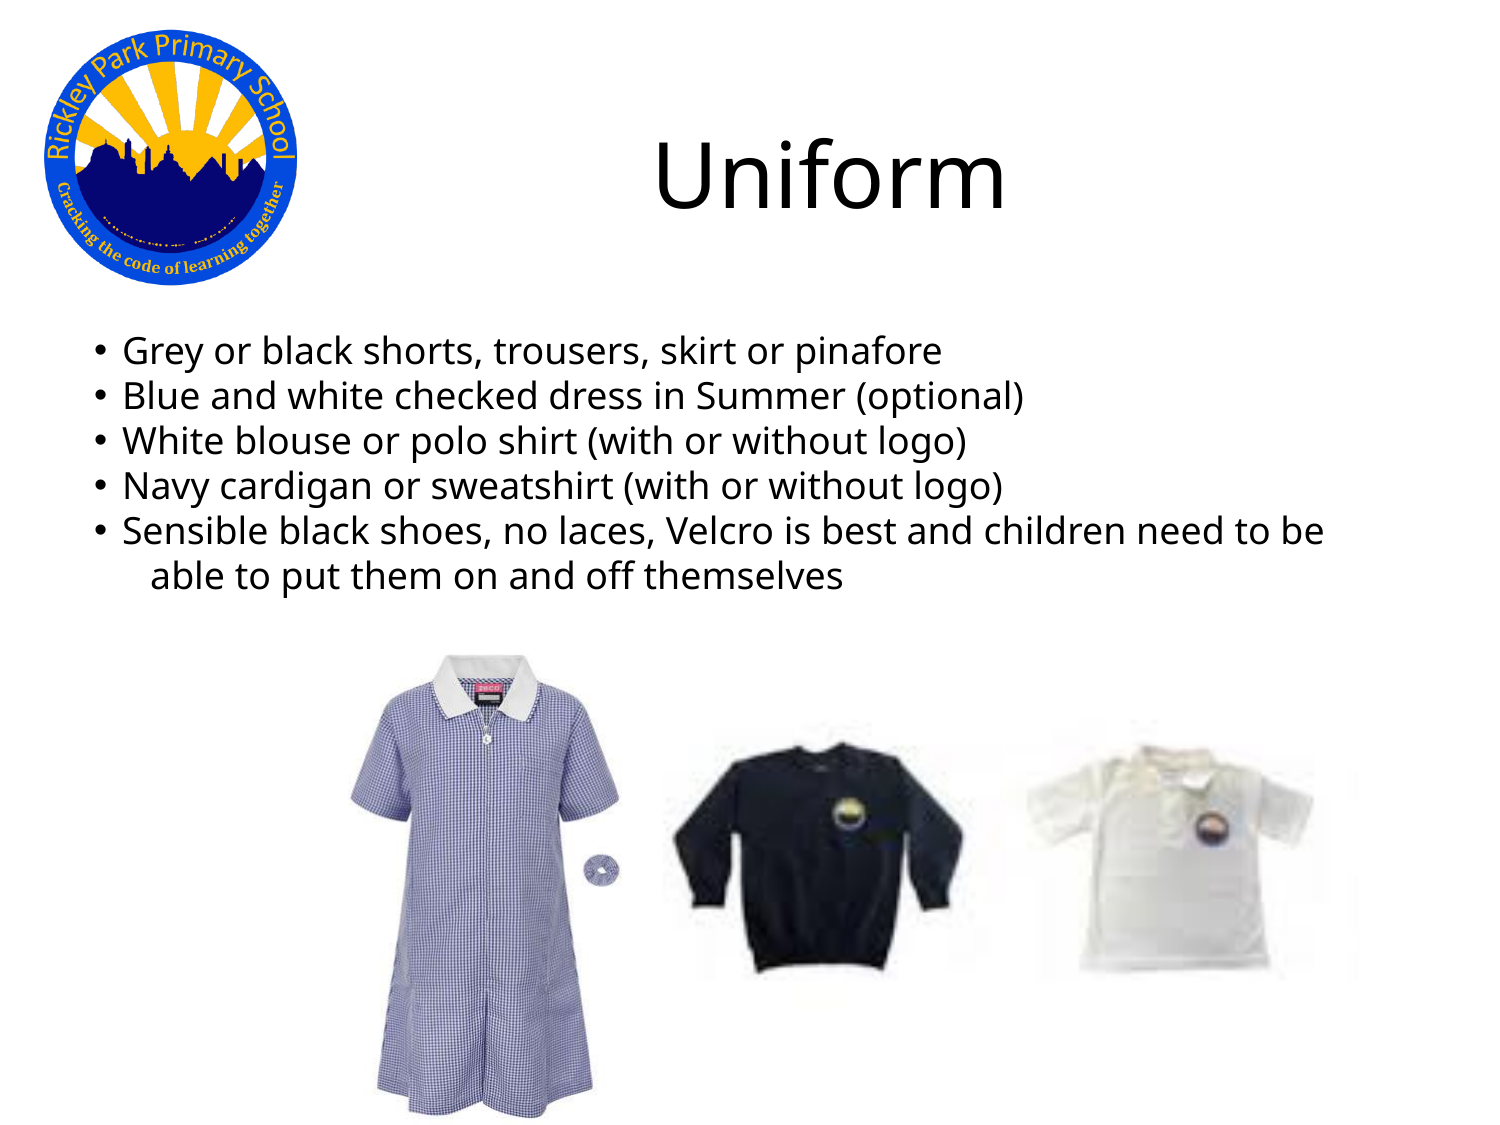

# Uniform
Grey or black shorts, trousers, skirt or pinafore
Blue and white checked dress in Summer (optional)
White blouse or polo shirt (with or without logo)
Navy cardigan or sweatshirt (with or without logo)
Sensible black shoes, no laces, Velcro is best and children need to be able to put them on and off themselves